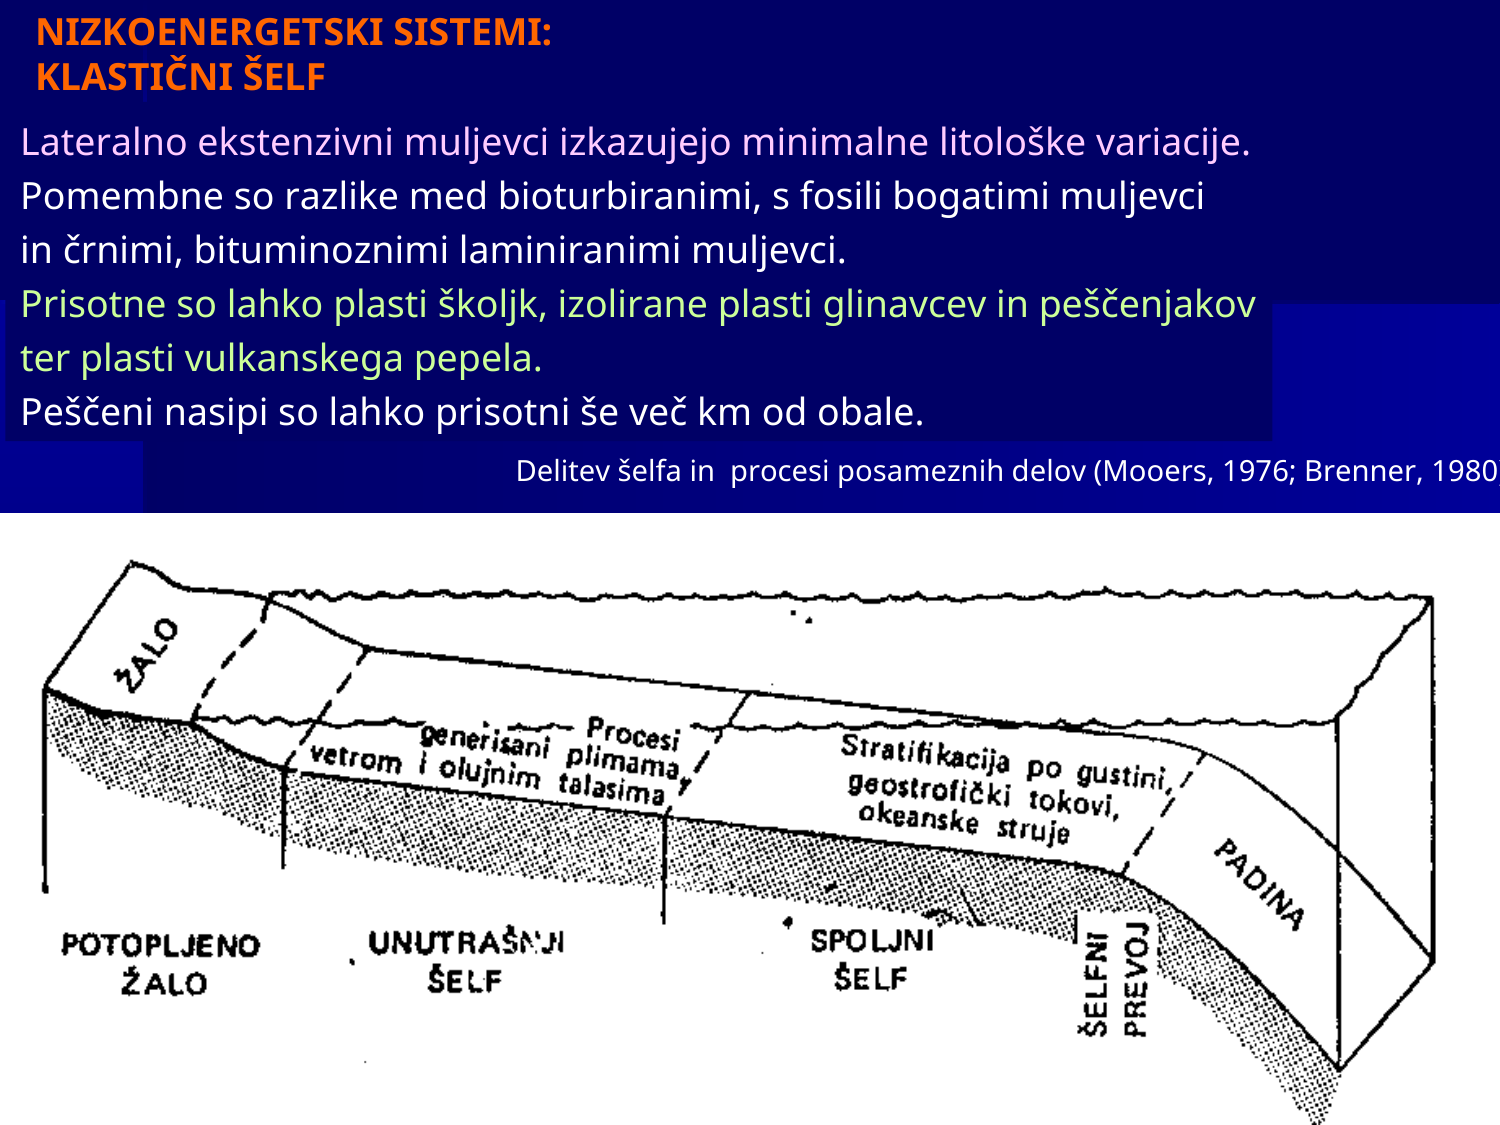

NIZKOENERGETSKI SISTEMI:
KLASTIČNI ŠELF
Lateralno ekstenzivni muljevci izkazujejo minimalne litološke variacije.
Pomembne so razlike med bioturbiranimi, s fosili bogatimi muljevci
in črnimi, bituminoznimi laminiranimi muljevci.
Prisotne so lahko plasti školjk, izolirane plasti glinavcev in peščenjakov
ter plasti vulkanskega pepela.
Peščeni nasipi so lahko prisotni še več km od obale.
Delitev šelfa in procesi posameznih delov (Mooers, 1976; Brenner, 1980)